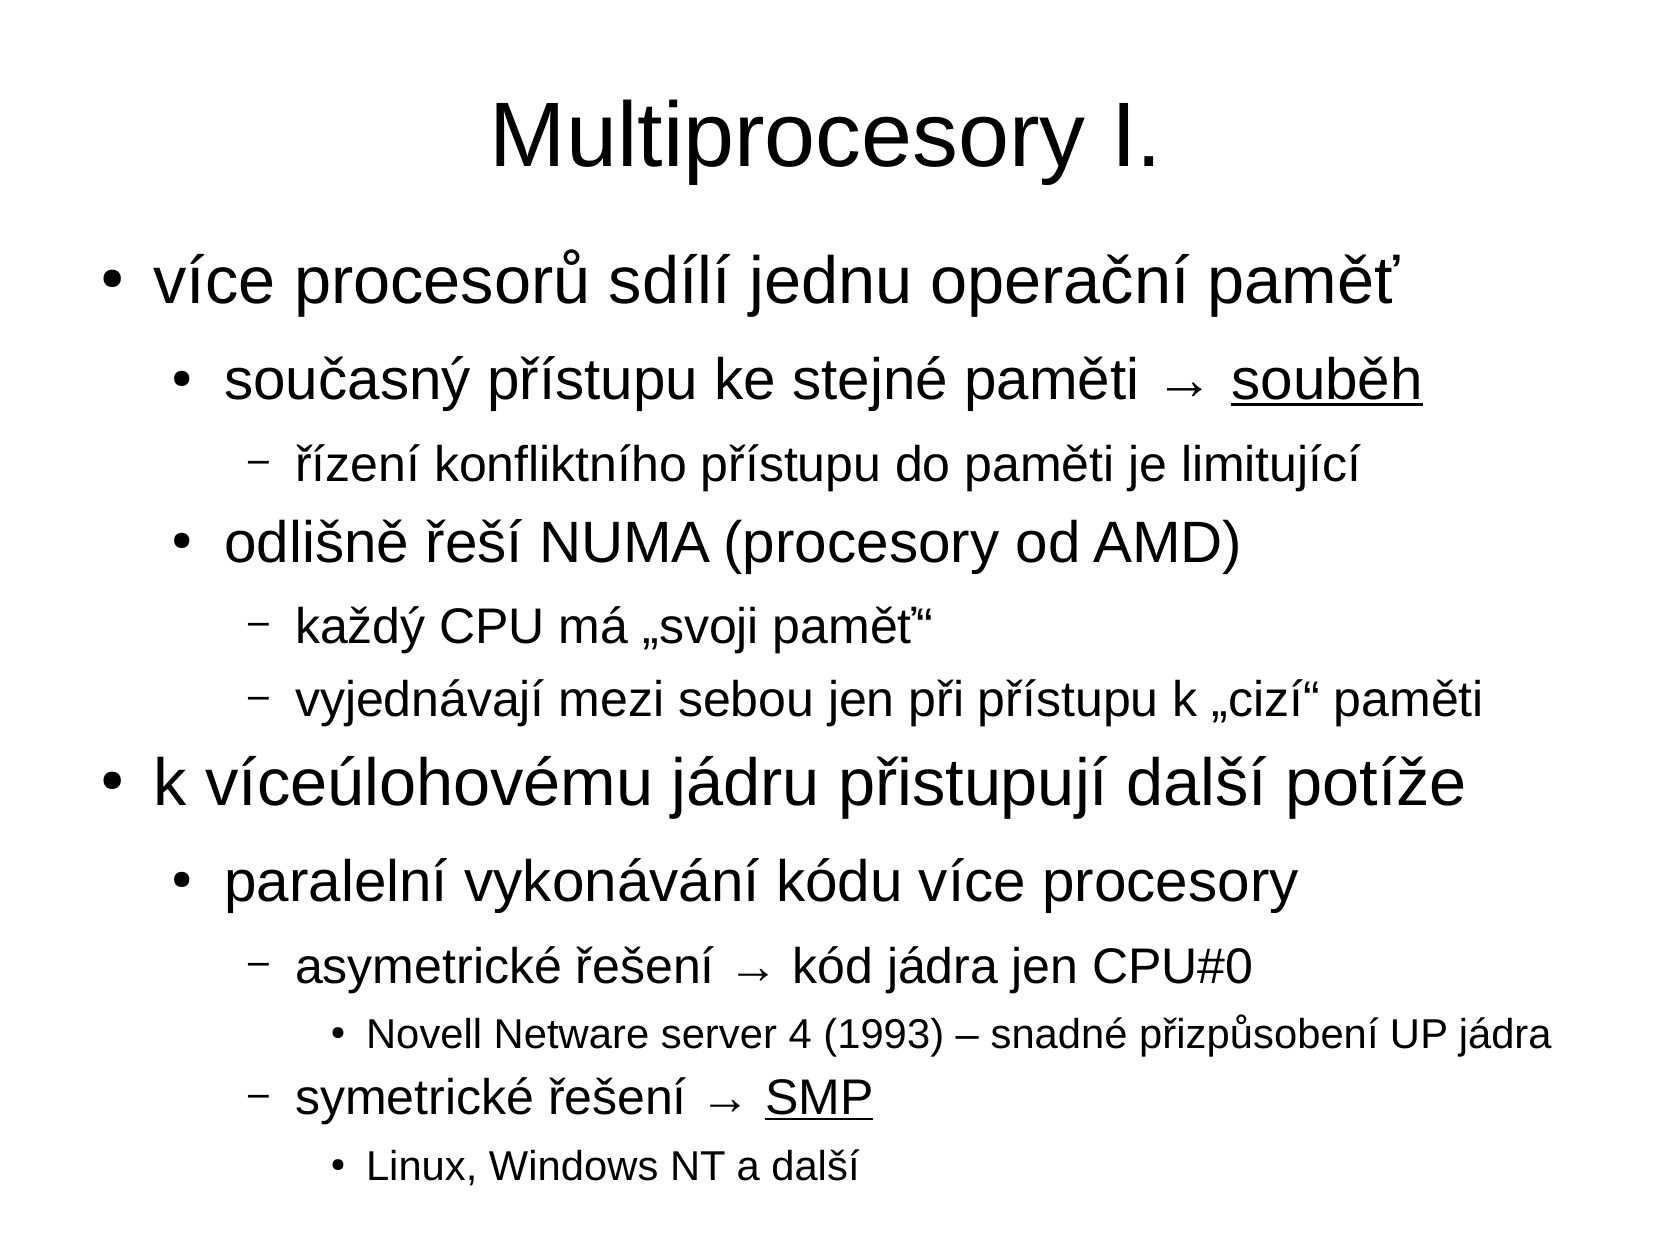

# Multiprocesory I.
více procesorů sdílí jednu operační paměť
současný přístupu ke stejné paměti → souběh
řízení konfliktního přístupu do paměti je limitující
odlišně řeší NUMA (procesory od AMD)
každý CPU má „svoji paměť“
vyjednávají mezi sebou jen při přístupu k „cizí“ paměti
k víceúlohovému jádru přistupují další potíže
paralelní vykonávání kódu více procesory
asymetrické řešení → kód jádra jen CPU#0
Novell Netware server 4 (1993) – snadné přizpůsobení UP jádra
symetrické řešení → SMP
Linux, Windows NT a další